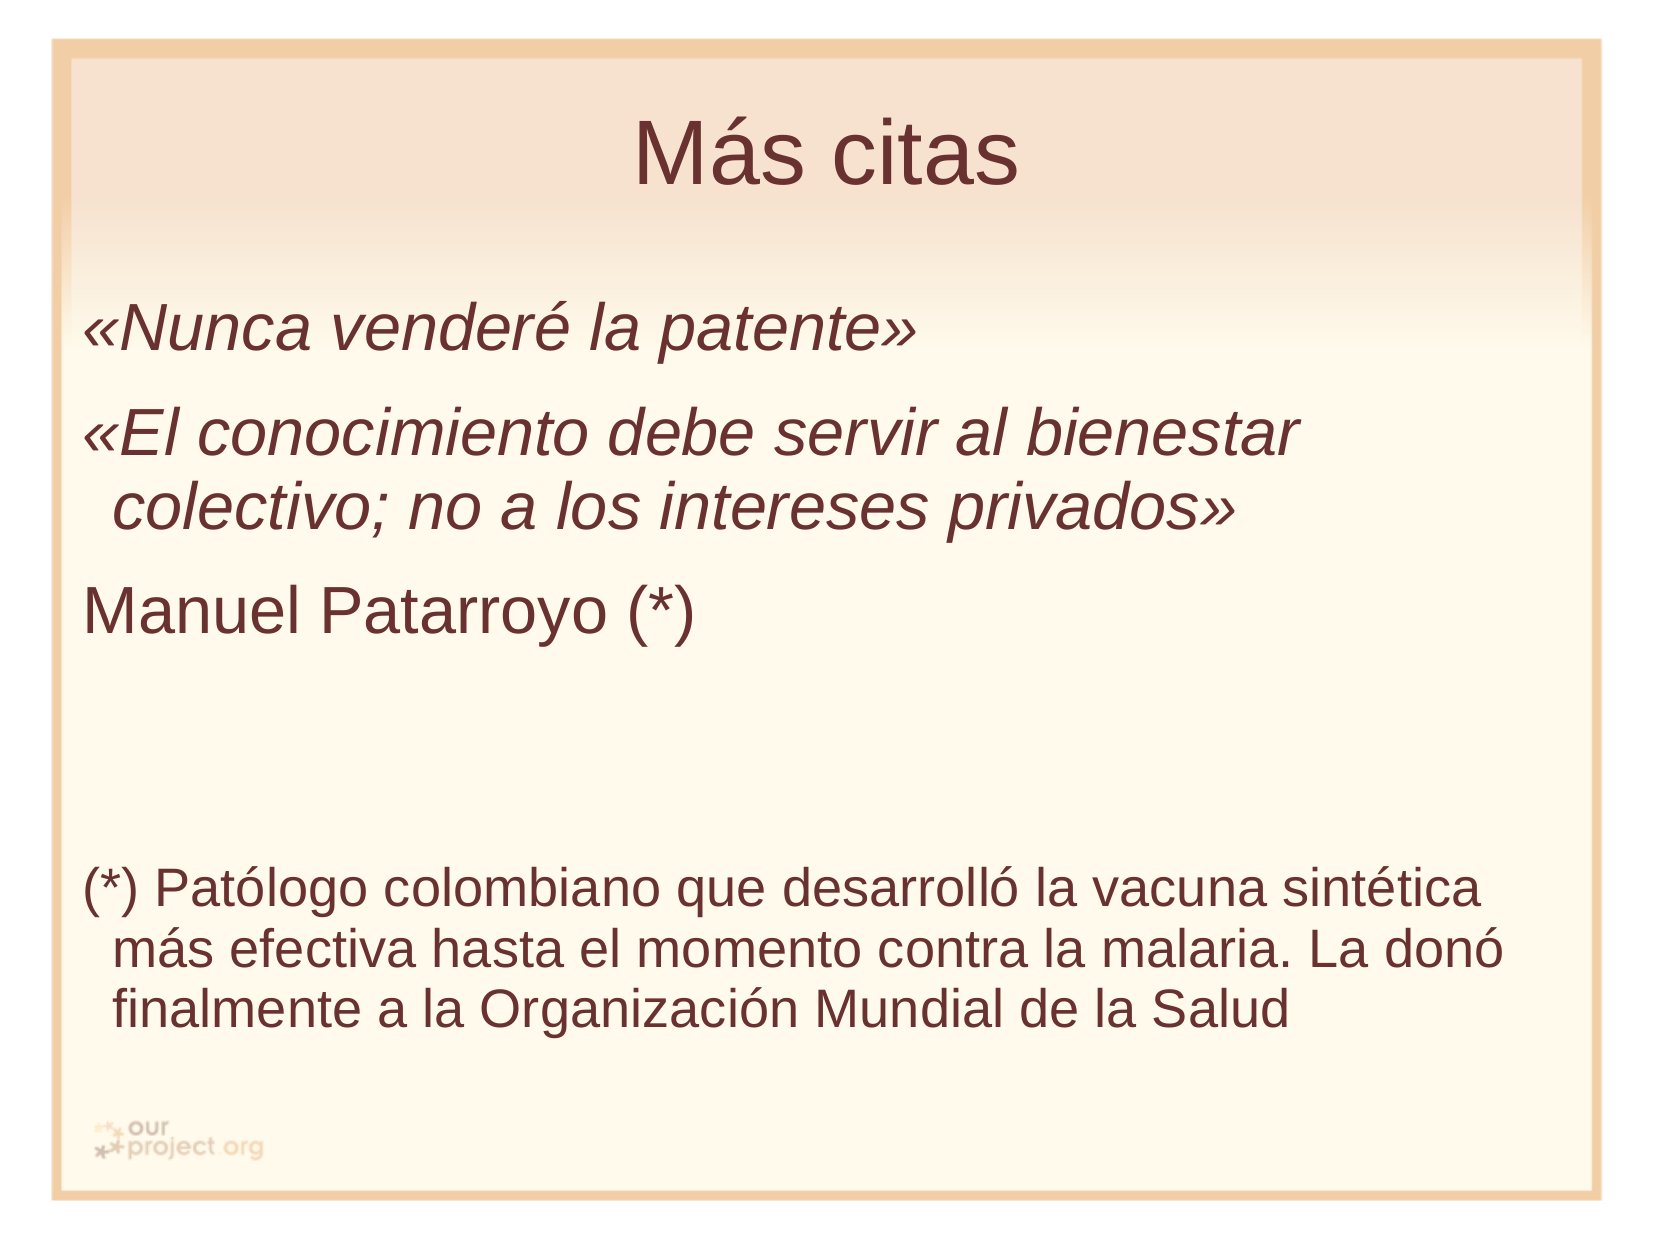

# Más citas
«Nunca venderé la patente»
«El conocimiento debe servir al bienestar colectivo; no a los intereses privados»
Manuel Patarroyo (*)
(*) Patólogo colombiano que desarrolló la vacuna sintética más efectiva hasta el momento contra la malaria. La donó finalmente a la Organización Mundial de la Salud